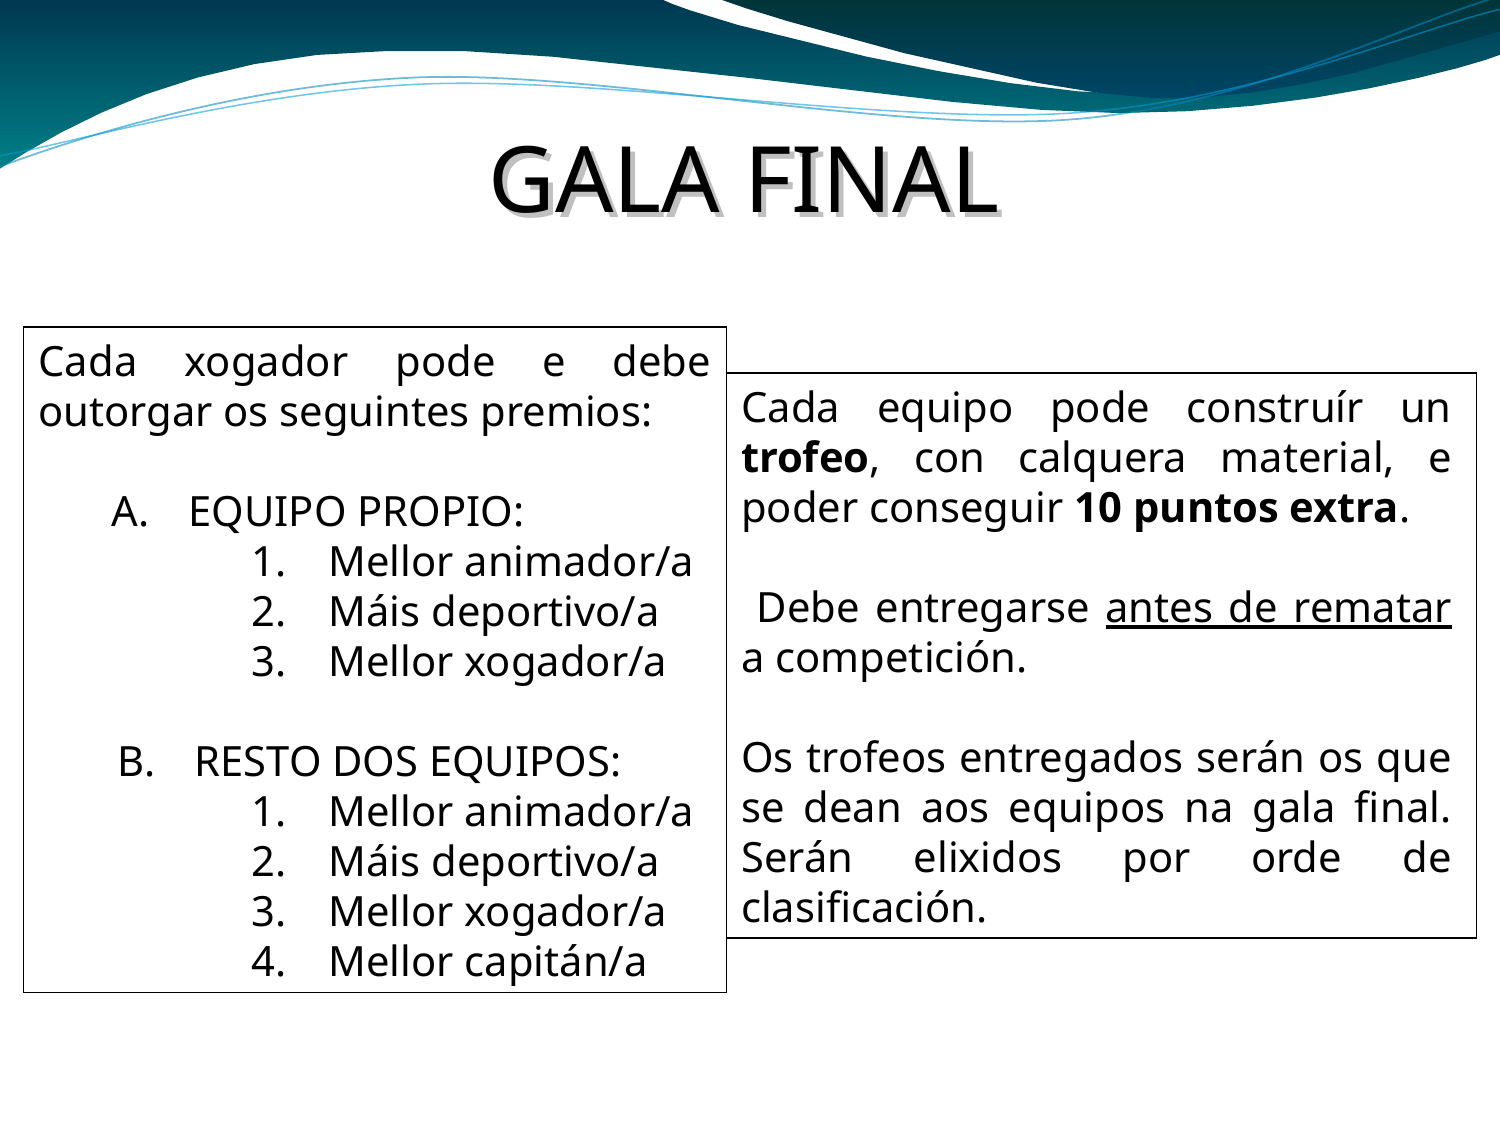

GALA FINAL
Cada xogador pode e debe outorgar os seguintes premios:
EQUIPO PROPIO:
Mellor animador/a
Máis deportivo/a
Mellor xogador/a
RESTO DOS EQUIPOS:
Mellor animador/a
Máis deportivo/a
Mellor xogador/a
Mellor capitán/a
Cada equipo pode construír un trofeo, con calquera material, e poder conseguir 10 puntos extra.
 Debe entregarse antes de rematar a competición.
Os trofeos entregados serán os que se dean aos equipos na gala final. Serán elixidos por orde de clasificación.